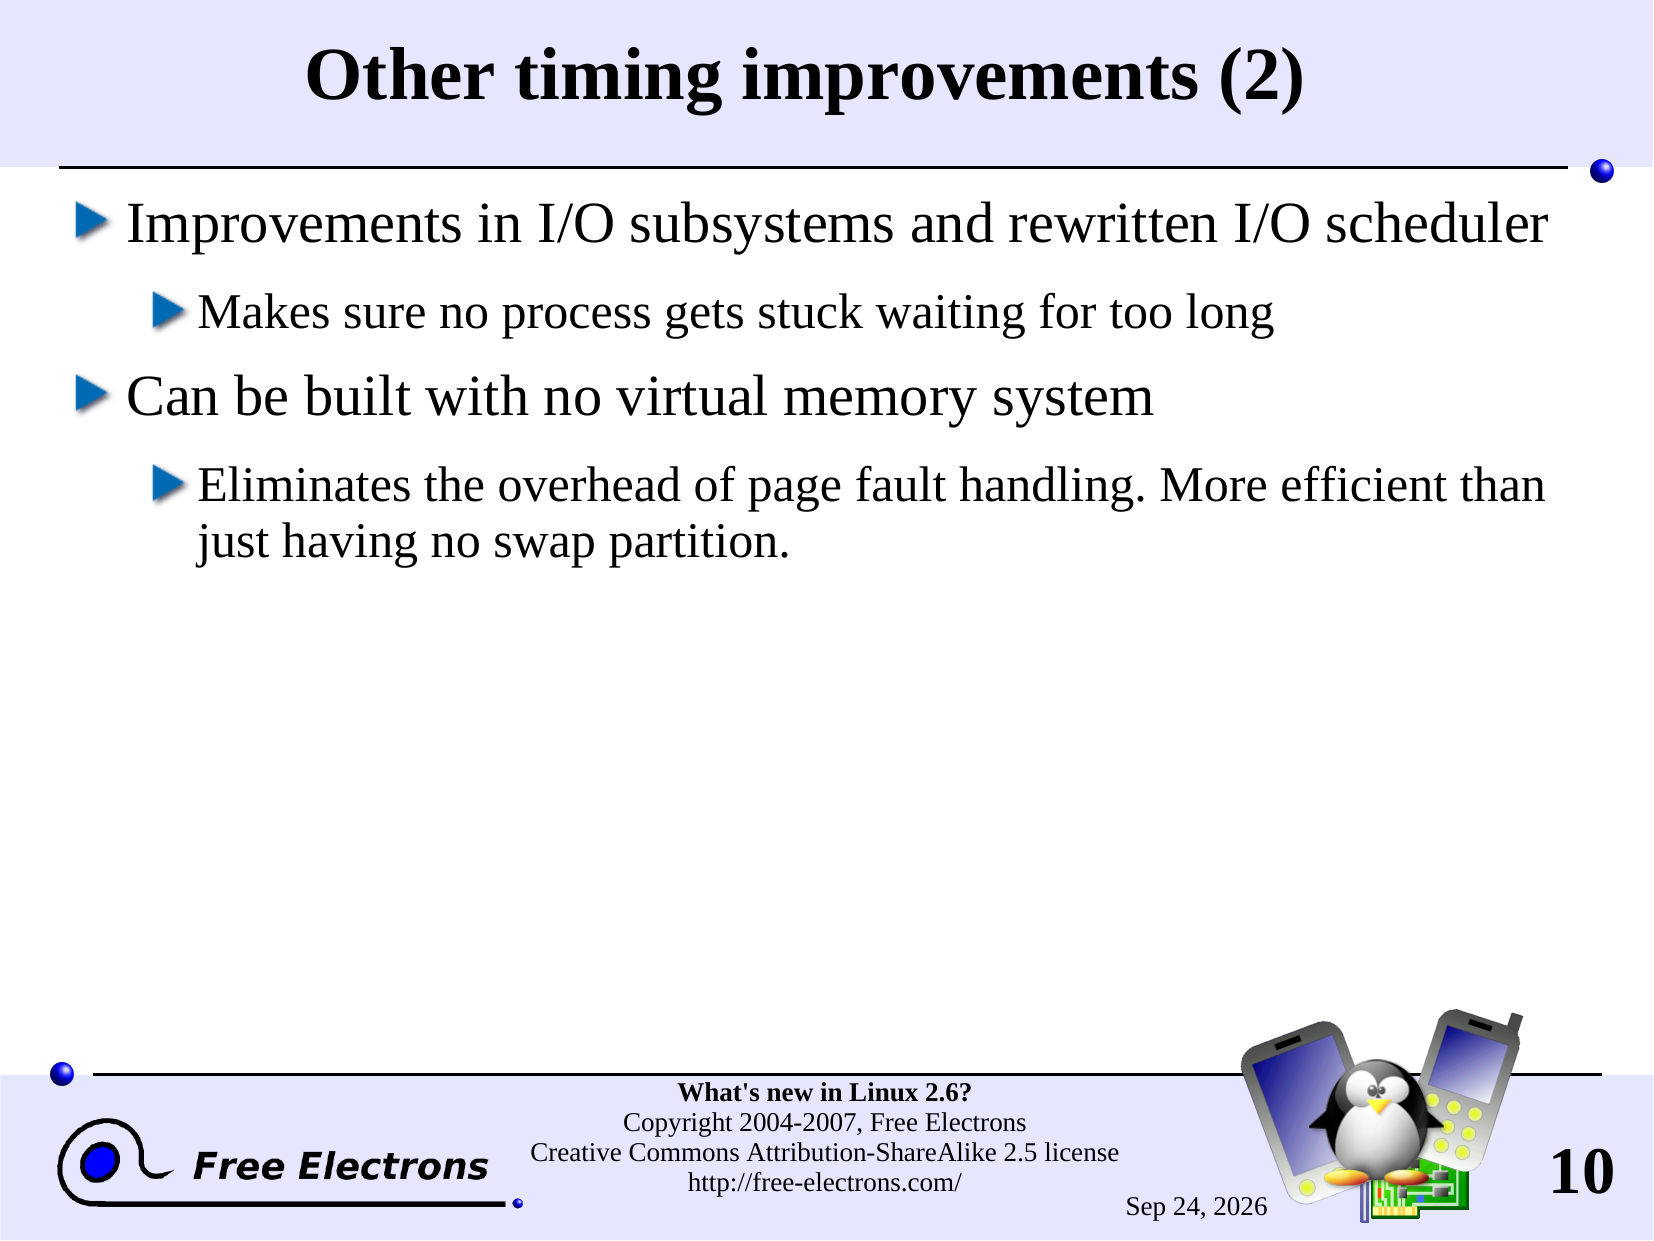

# Other timing improvements (2)
Improvements in I/O subsystems and rewritten I/O scheduler
Makes sure no process gets stuck waiting for too long
Can be built with no virtual memory system
Eliminates the overhead of page fault handling. More efficient than just having no swap partition.